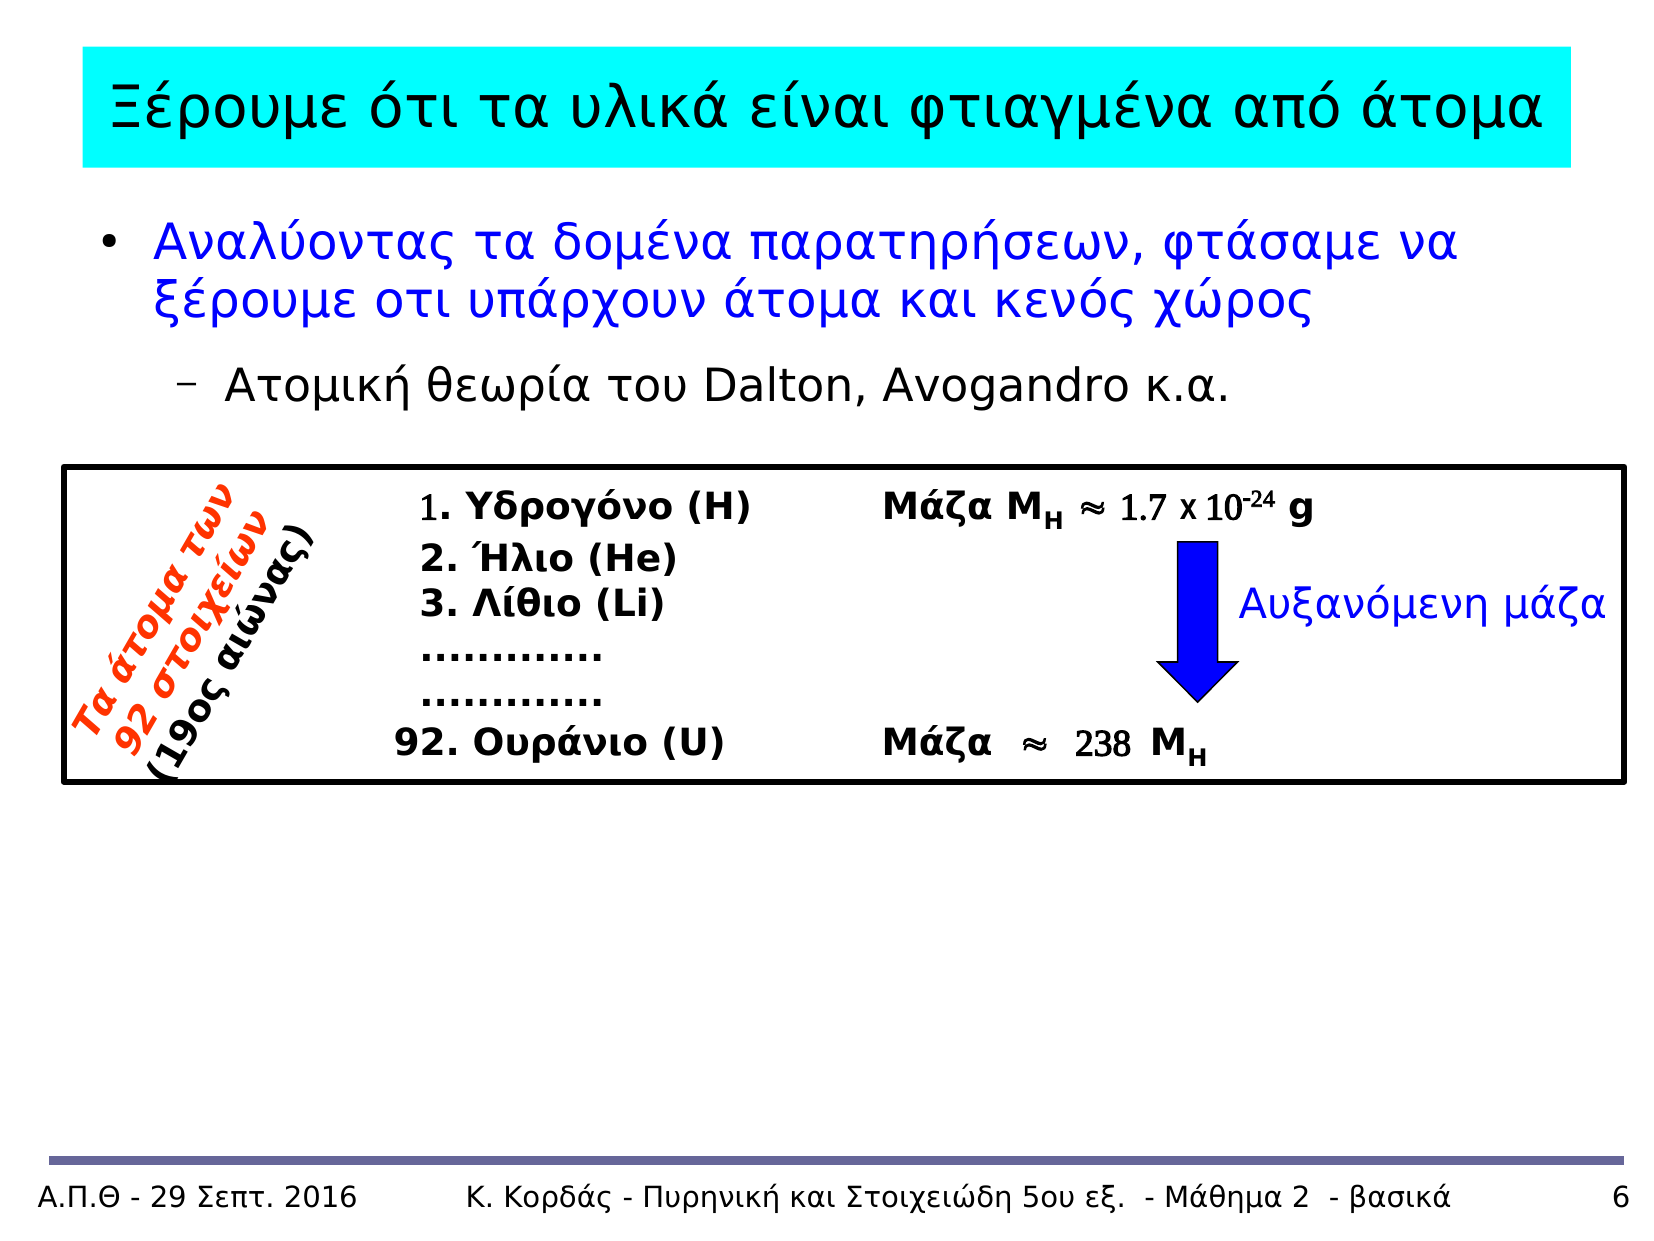

# Ξέρουμε ότι τα υλικά είναι φτιαγμένα από άτομα
Αναλύοντας τα δομένα παρατηρήσεων, φτάσαμε να ξέρουμε οτι υπάρχουν άτομα και κενός χώρος
Ατομική θεωρία του Dalton, Avogandro κ.α.
 . Υδρογόνο (H) Μάζα MH   x  g
 2. Ήλιο (He)
 3. Λίθιο (Li)
 .............
 .............
 92. Ουράνιο (U) Μάζα  MH
Τα άτομα των
92 στοιχείων
(19ος αιώνας)
Αυξανόμενη μάζα
Α.Π.Θ - 29 Σεπτ. 2016
Κ. Κορδάς - Πυρηνική και Στοιχειώδη 5ου εξ. - Μάθημα 2 - βασικά
6